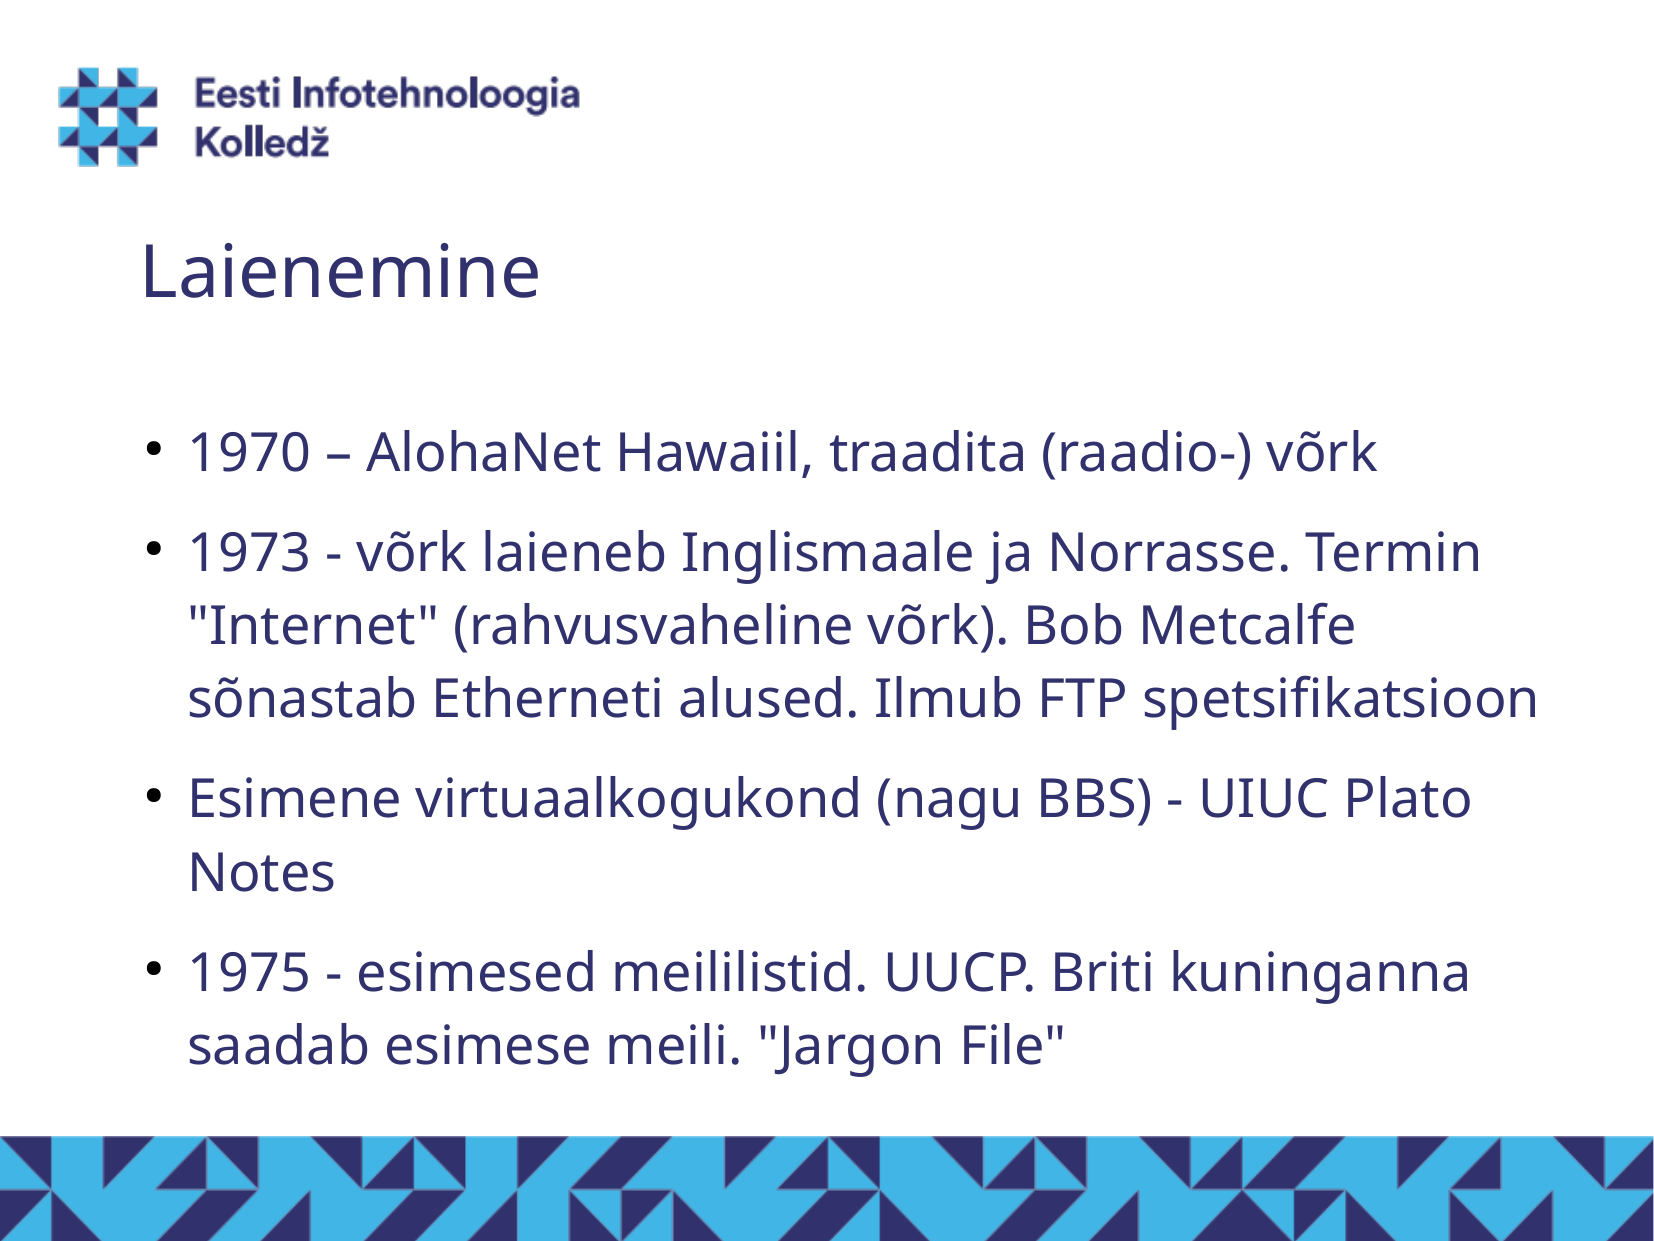

# Laienemine
1970 – AlohaNet Hawaiil, traadita (raadio-) võrk
1973 - võrk laieneb Inglismaale ja Norrasse. Termin "Internet" (rahvusvaheline võrk). Bob Metcalfe sõnastab Etherneti alused. Ilmub FTP spetsifikatsioon
Esimene virtuaalkogukond (nagu BBS) - UIUC Plato Notes
1975 - esimesed meililistid. UUCP. Briti kuninganna saadab esimese meili. "Jargon File"